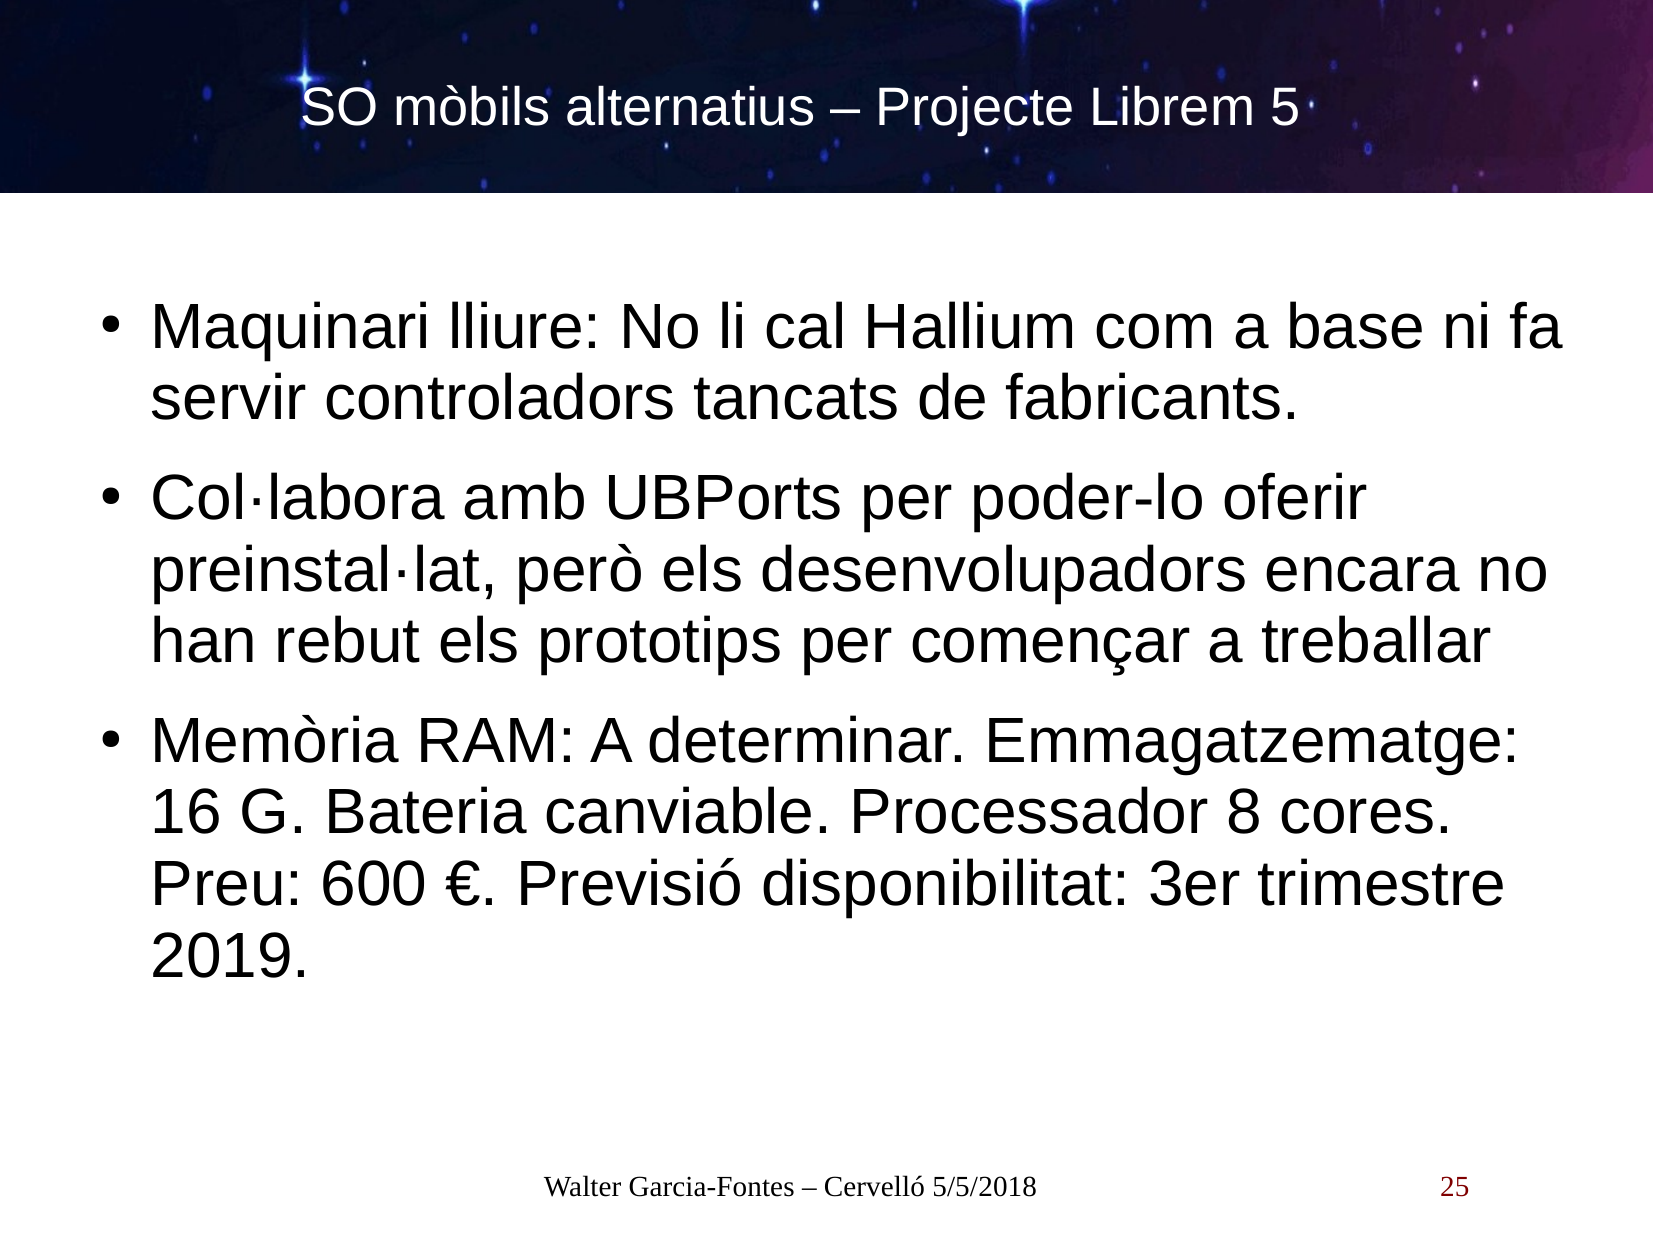

# SO mòbils alternatius – Projecte Librem 5
Maquinari lliure: No li cal Hallium com a base ni fa servir controladors tancats de fabricants.
Col·labora amb UBPorts per poder-lo oferir preinstal·lat, però els desenvolupadors encara no han rebut els prototips per començar a treballar
Memòria RAM: A determinar. Emmagatzematge: 16 G. Bateria canviable. Processador 8 cores. Preu: 600 €. Previsió disponibilitat: 3er trimestre 2019.
Walter Garcia-Fontes - Cervelló - 5/05/2018
25